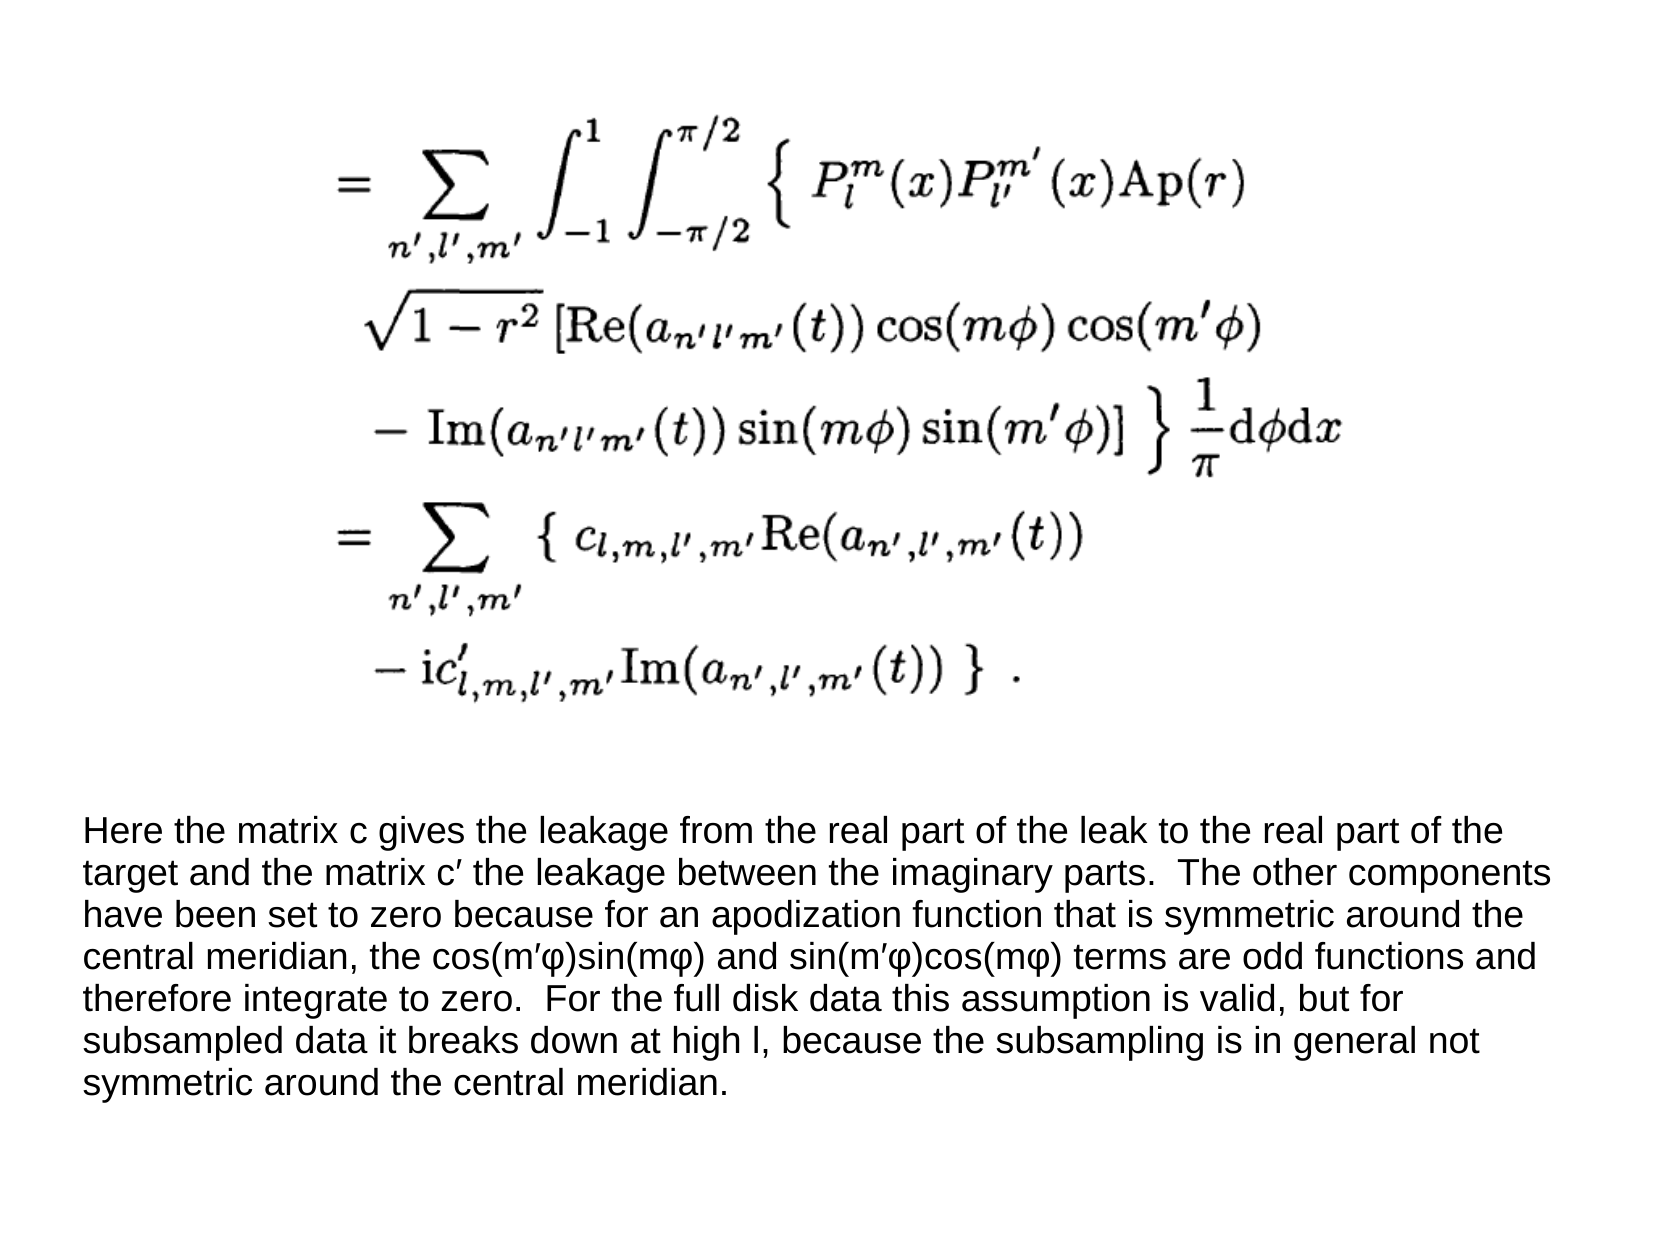

# Here the matrix c gives the leakage from the real part of the leak to the real part of the target and the matrix c′ the leakage between the imaginary parts. The other components have been set to zero because for an apodization function that is symmetric around the central meridian, the cos(m′φ)sin(mφ) and sin(m′φ)cos(mφ) terms are odd functions and therefore integrate to zero. For the full disk data this assumption is valid, but for subsampled data it breaks down at high l, because the subsampling is in general not symmetric around the central meridian.